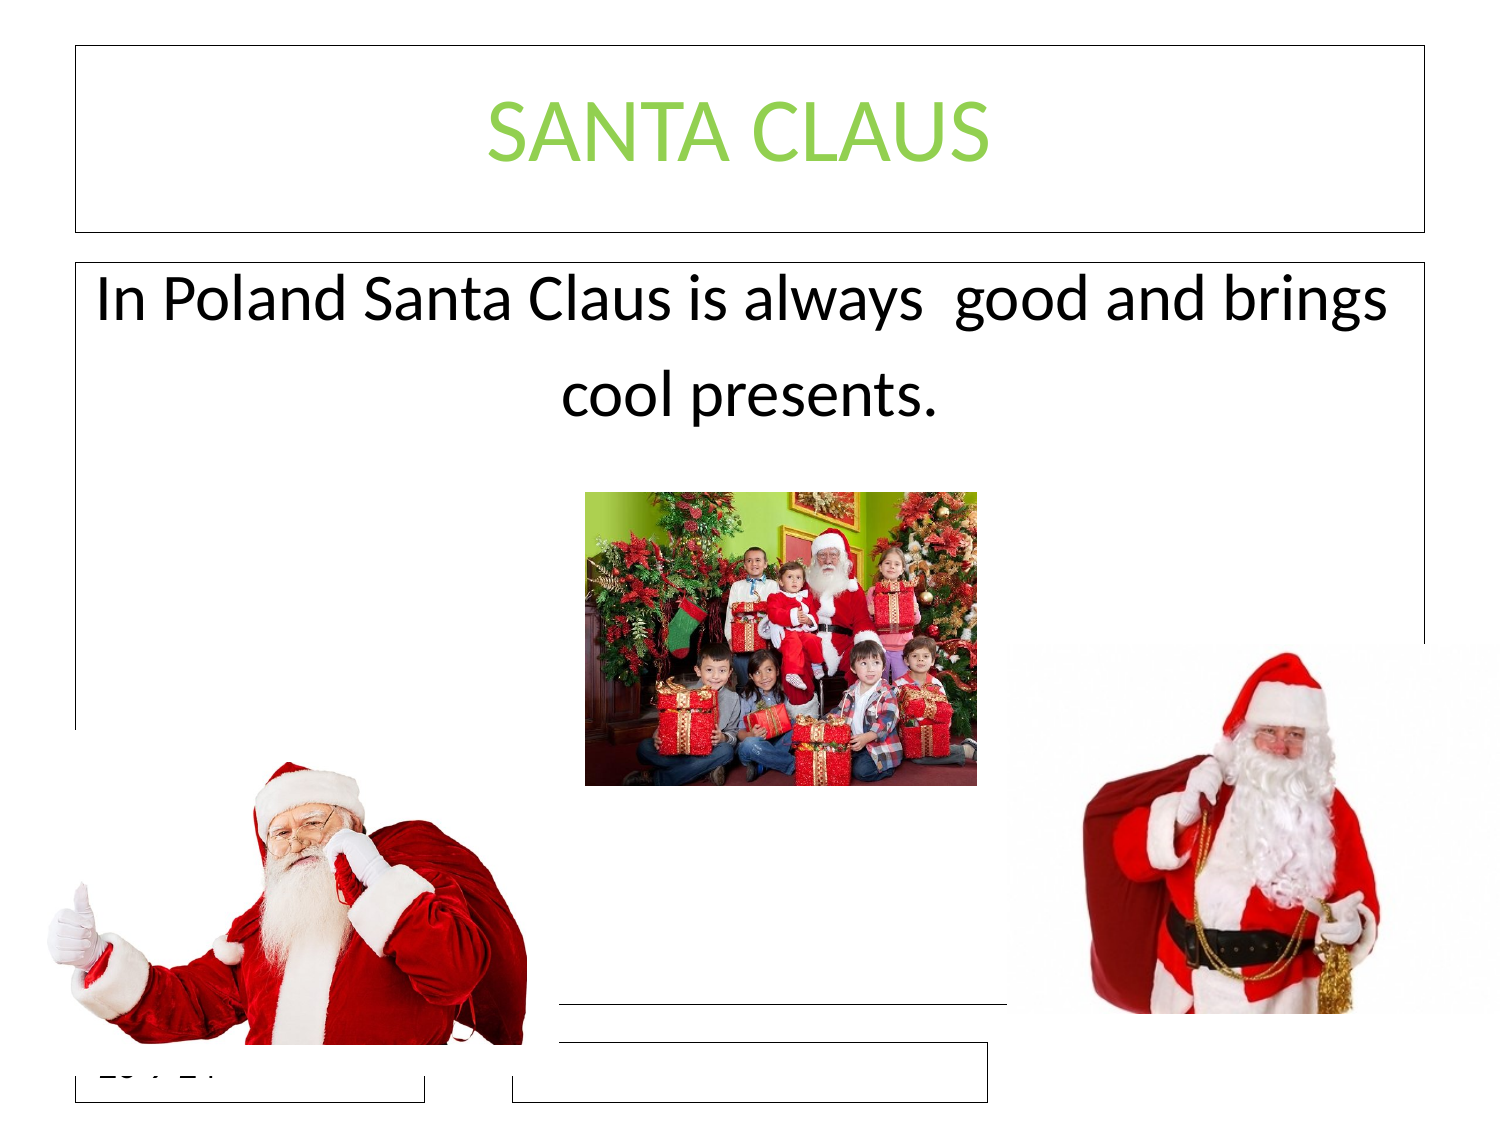

# SANTA CLAUS
In Poland Santa Claus is always good and brings
cool presents.